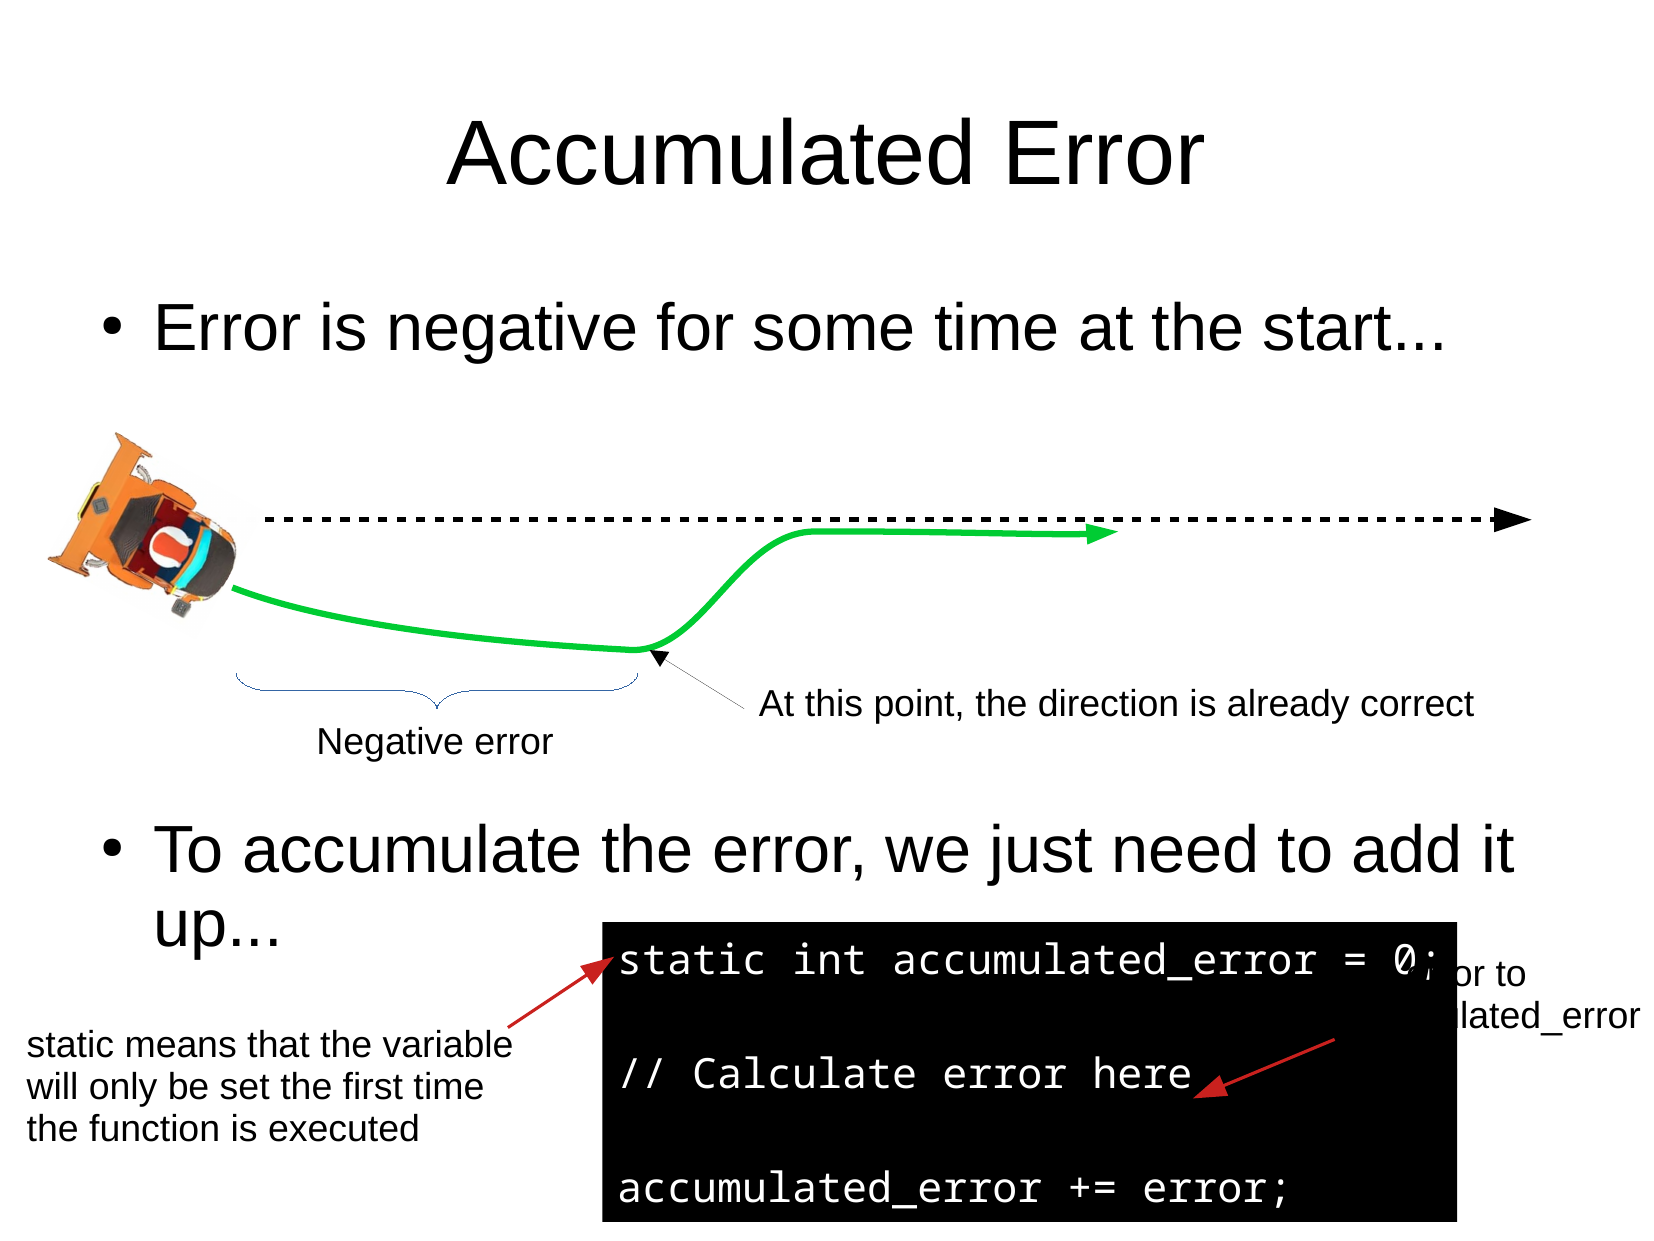

# Accumulated Error
Error is negative for some time at the start...
To accumulate the error, we just need to add it up...
At this point, the direction is already correct
Negative error
static int accumulated_error = 0;
// Calculate error here
accumulated_error += error;
Add error to accumulated_error
static means that the variable will only be set the first time the function is executed